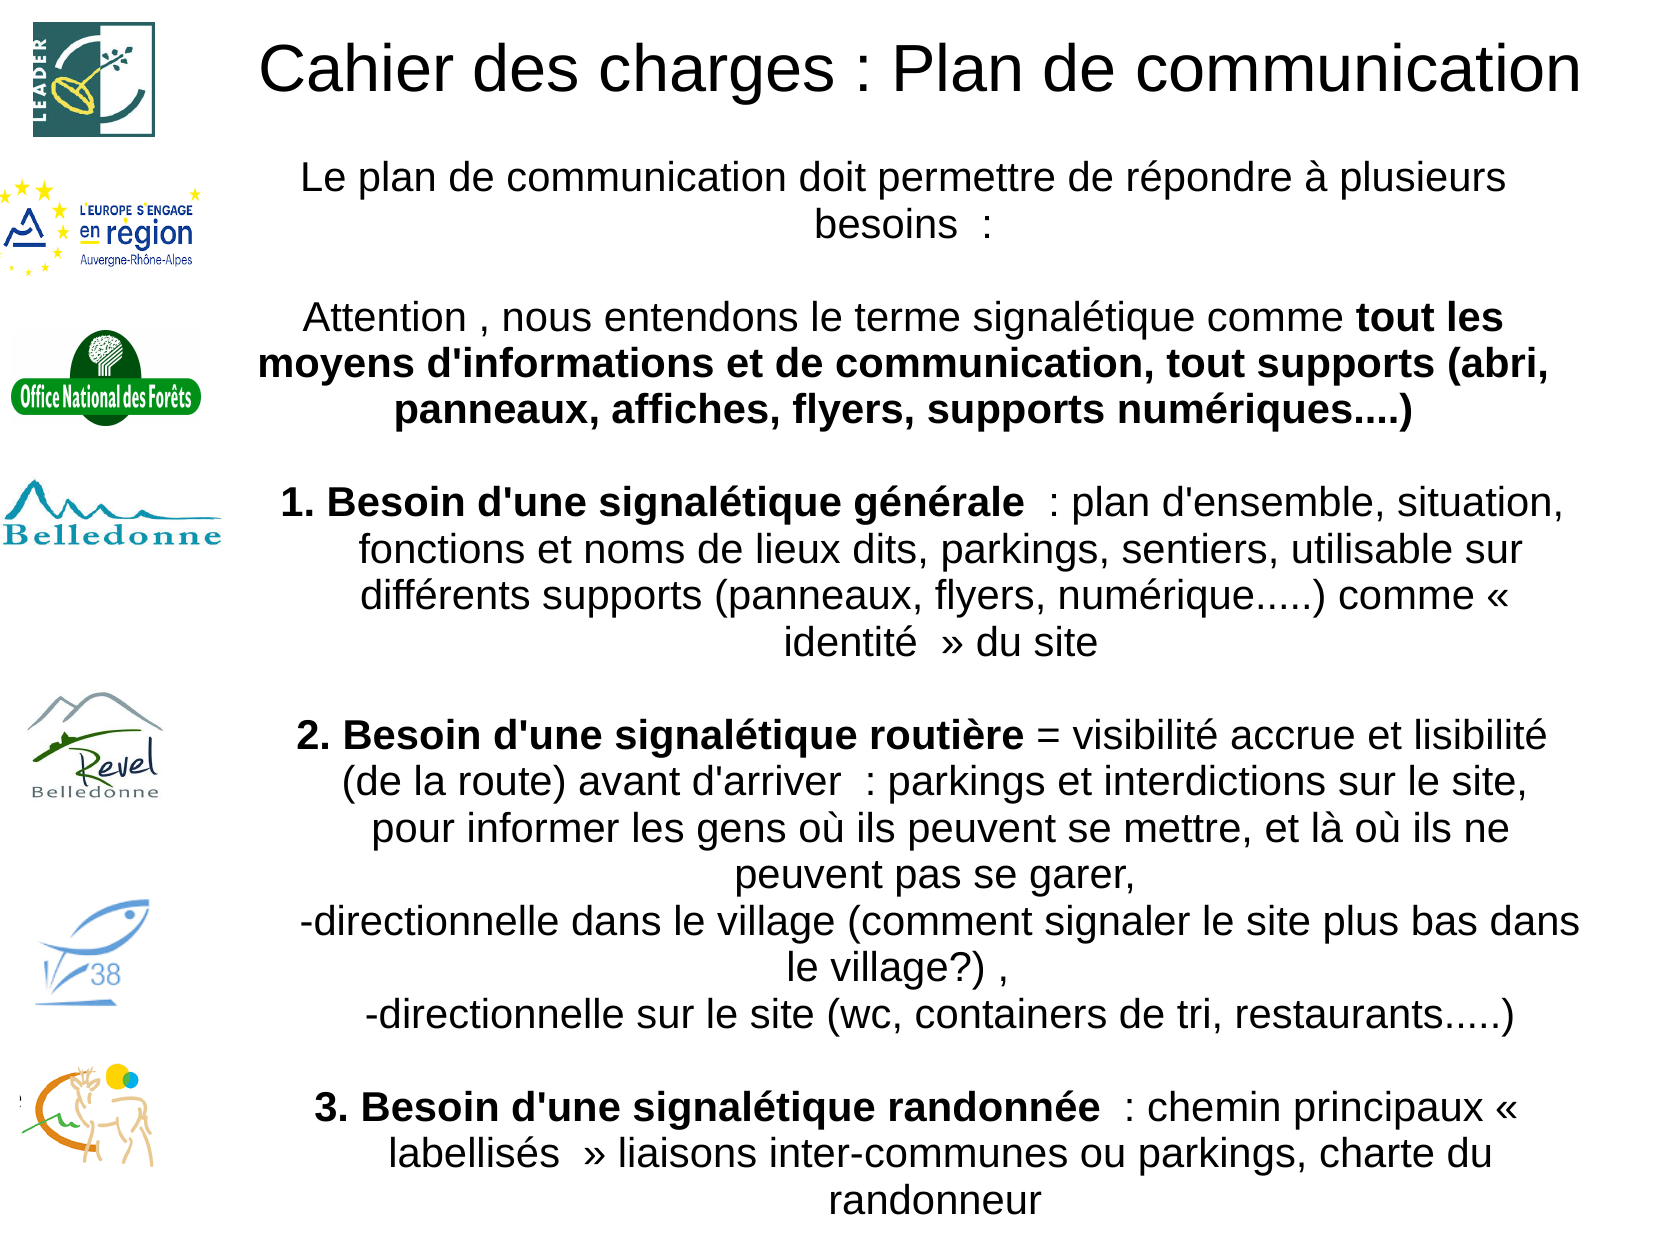

Cahier des charges : Plan de communication
Le plan de communication doit permettre de répondre à plusieurs besoins  :
Attention , nous entendons le terme signalétique comme tout les moyens d'informations et de communication, tout supports (abri, panneaux, affiches, flyers, supports numériques....)
1. Besoin d'une signalétique générale  : plan d'ensemble, situation, fonctions et noms de lieux dits, parkings, sentiers, utilisable sur différents supports (panneaux, flyers, numérique.....) comme «  identité  » du site
2. Besoin d'une signalétique routière = visibilité accrue et lisibilité (de la route) avant d'arriver  : parkings et interdictions sur le site, pour informer les gens où ils peuvent se mettre, et là où ils ne peuvent pas se garer,
	-directionnelle dans le village (comment signaler le site plus bas dans le village?) ,
	-directionnelle sur le site (wc, containers de tri, restaurants.....)
3. Besoin d'une signalétique randonnée  : chemin principaux «  labellisés  » liaisons inter-communes ou parkings, charte du randonneur
#